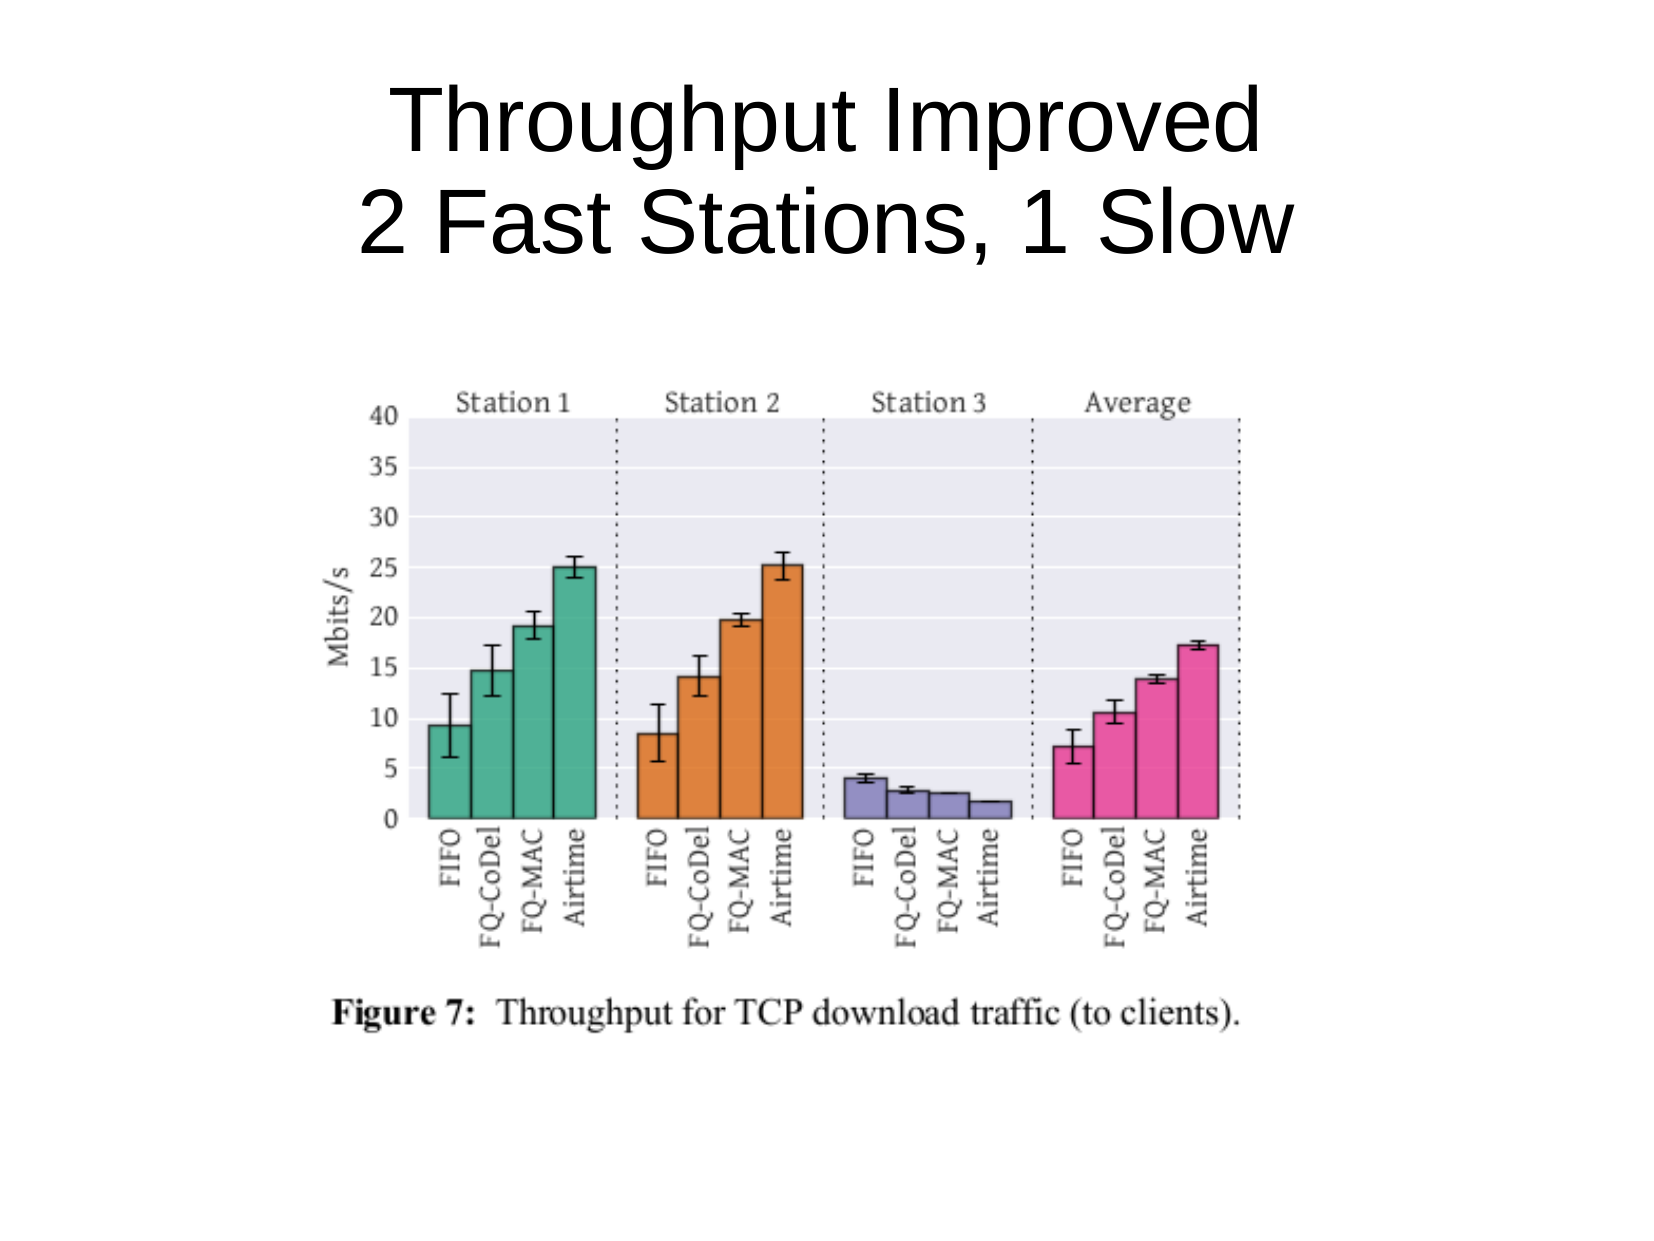

# Throughput Improved 2 Fast Stations, 1 Slow